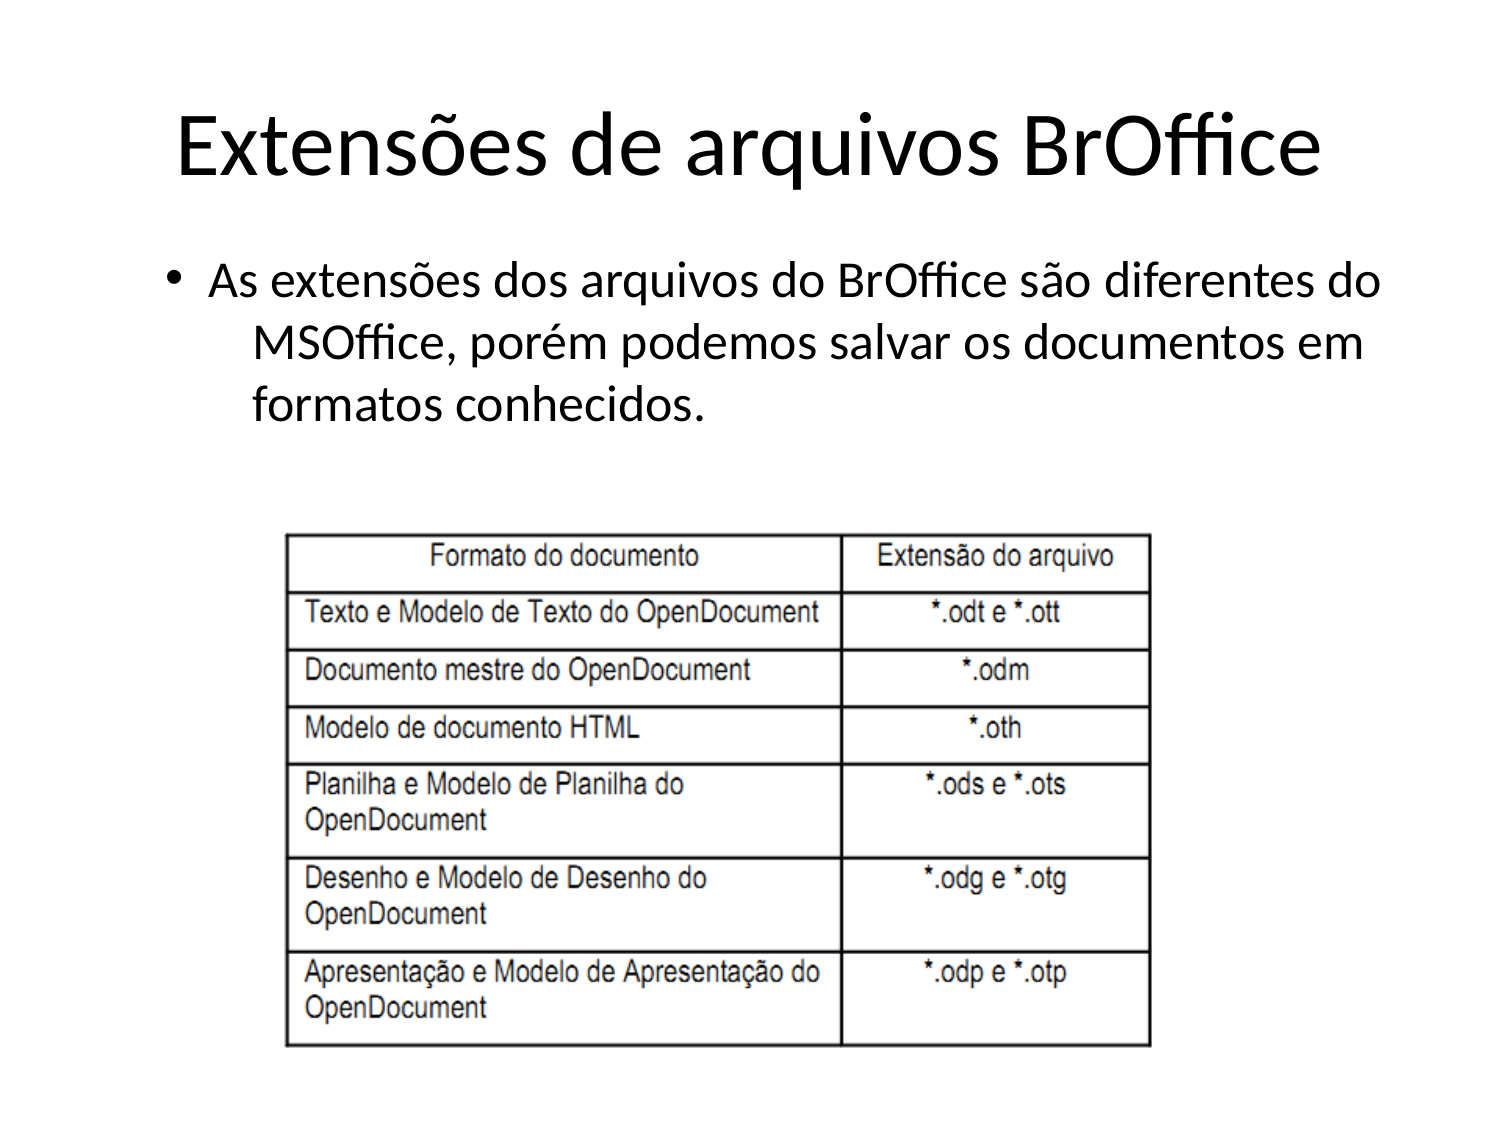

# Extensões de arquivos BrOffice
As extensões dos arquivos do BrOffice são diferentes do MSOffice, porém podemos salvar os documentos em formatos conhecidos.